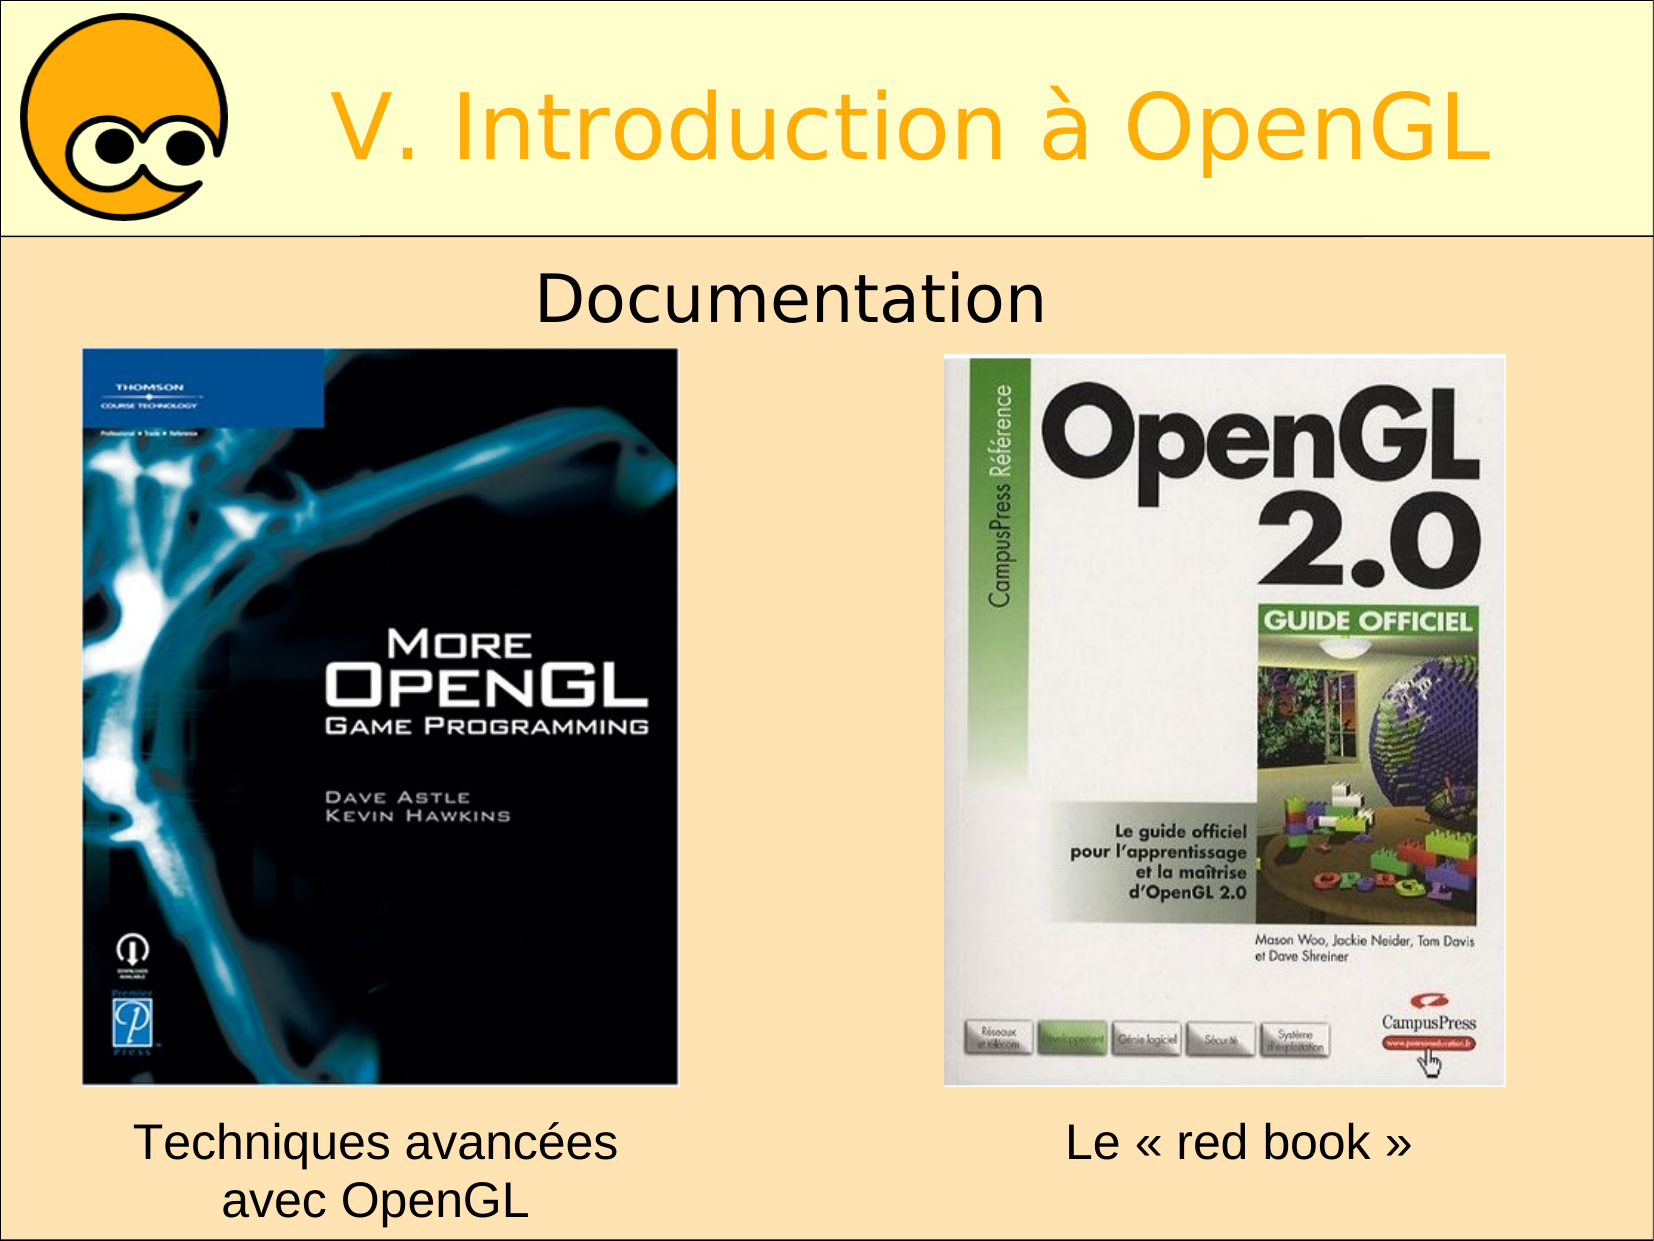

# V. Introduction à OpenGL
Documentation
Techniques avancées
avec OpenGL
Le « red book »